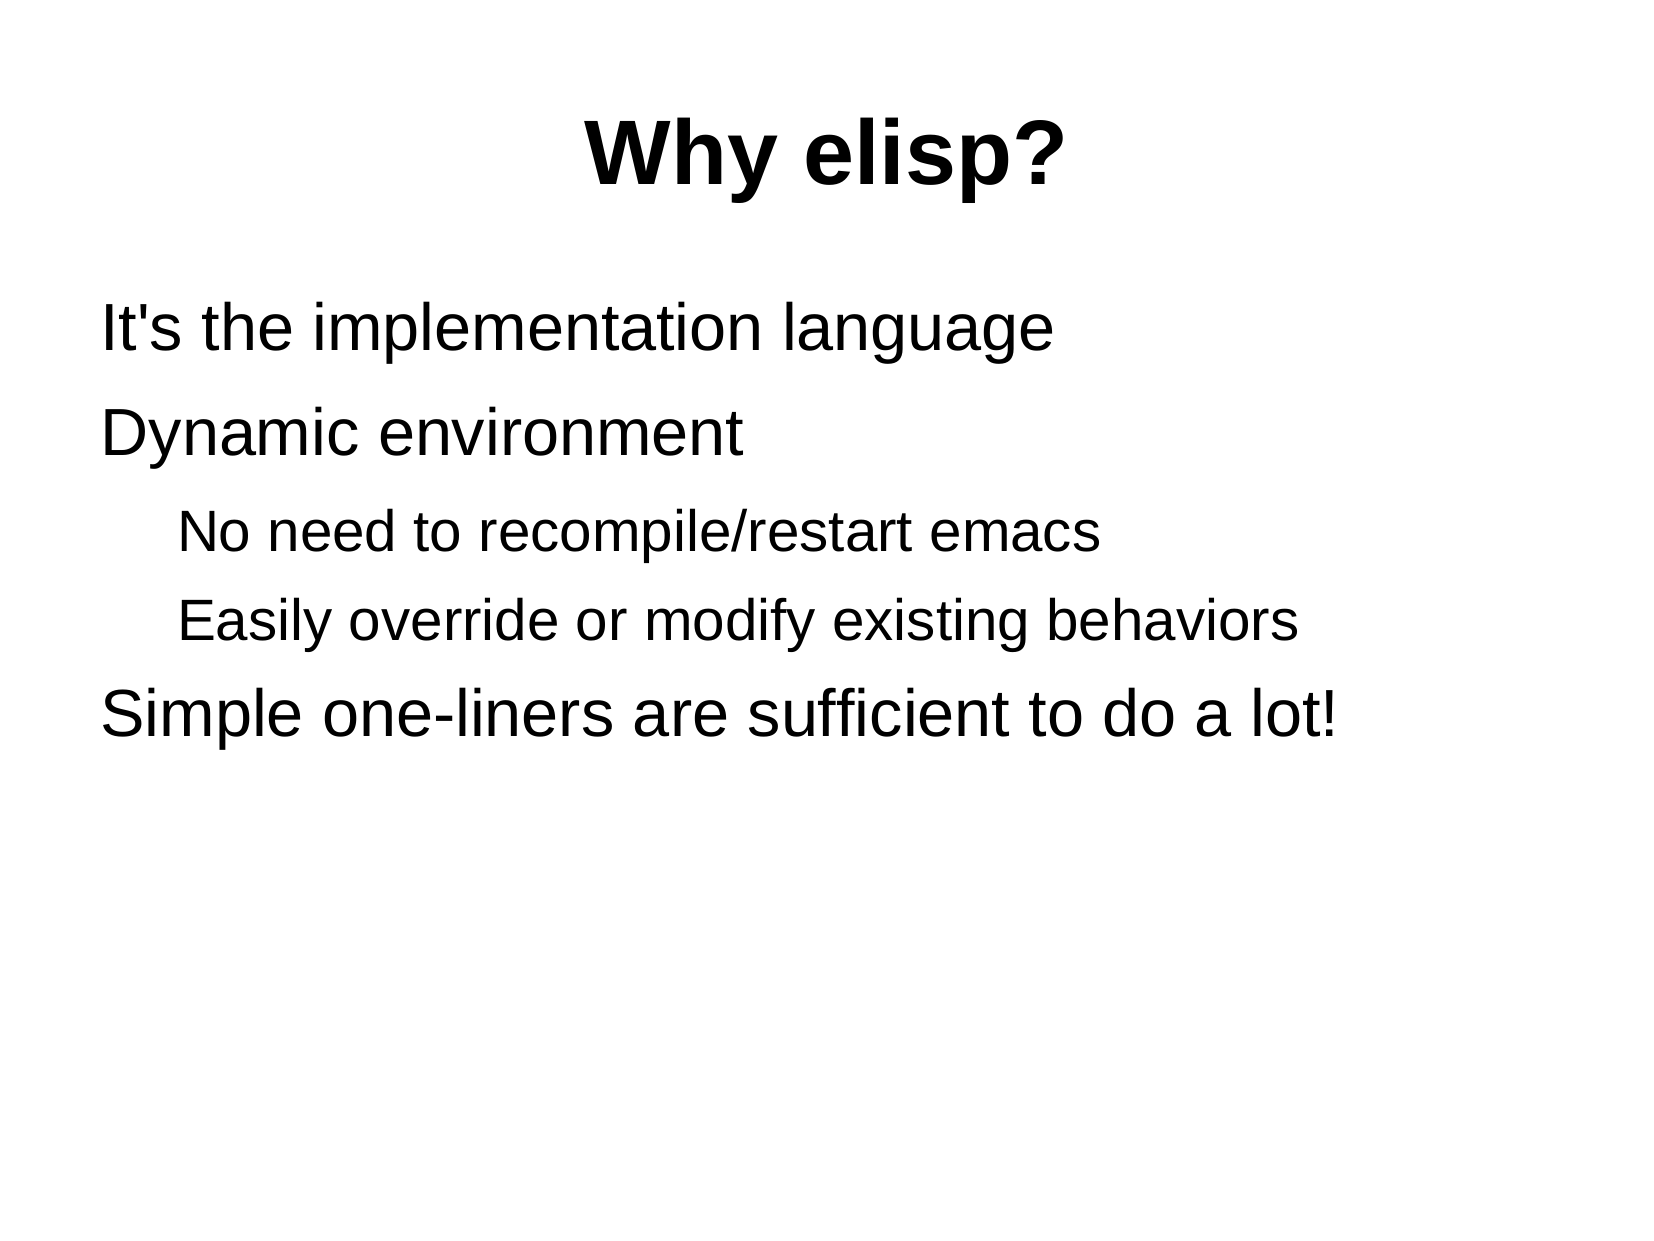

# Why elisp?
It's the implementation language
Dynamic environment
No need to recompile/restart emacs
Easily override or modify existing behaviors
Simple one-liners are sufficient to do a lot!